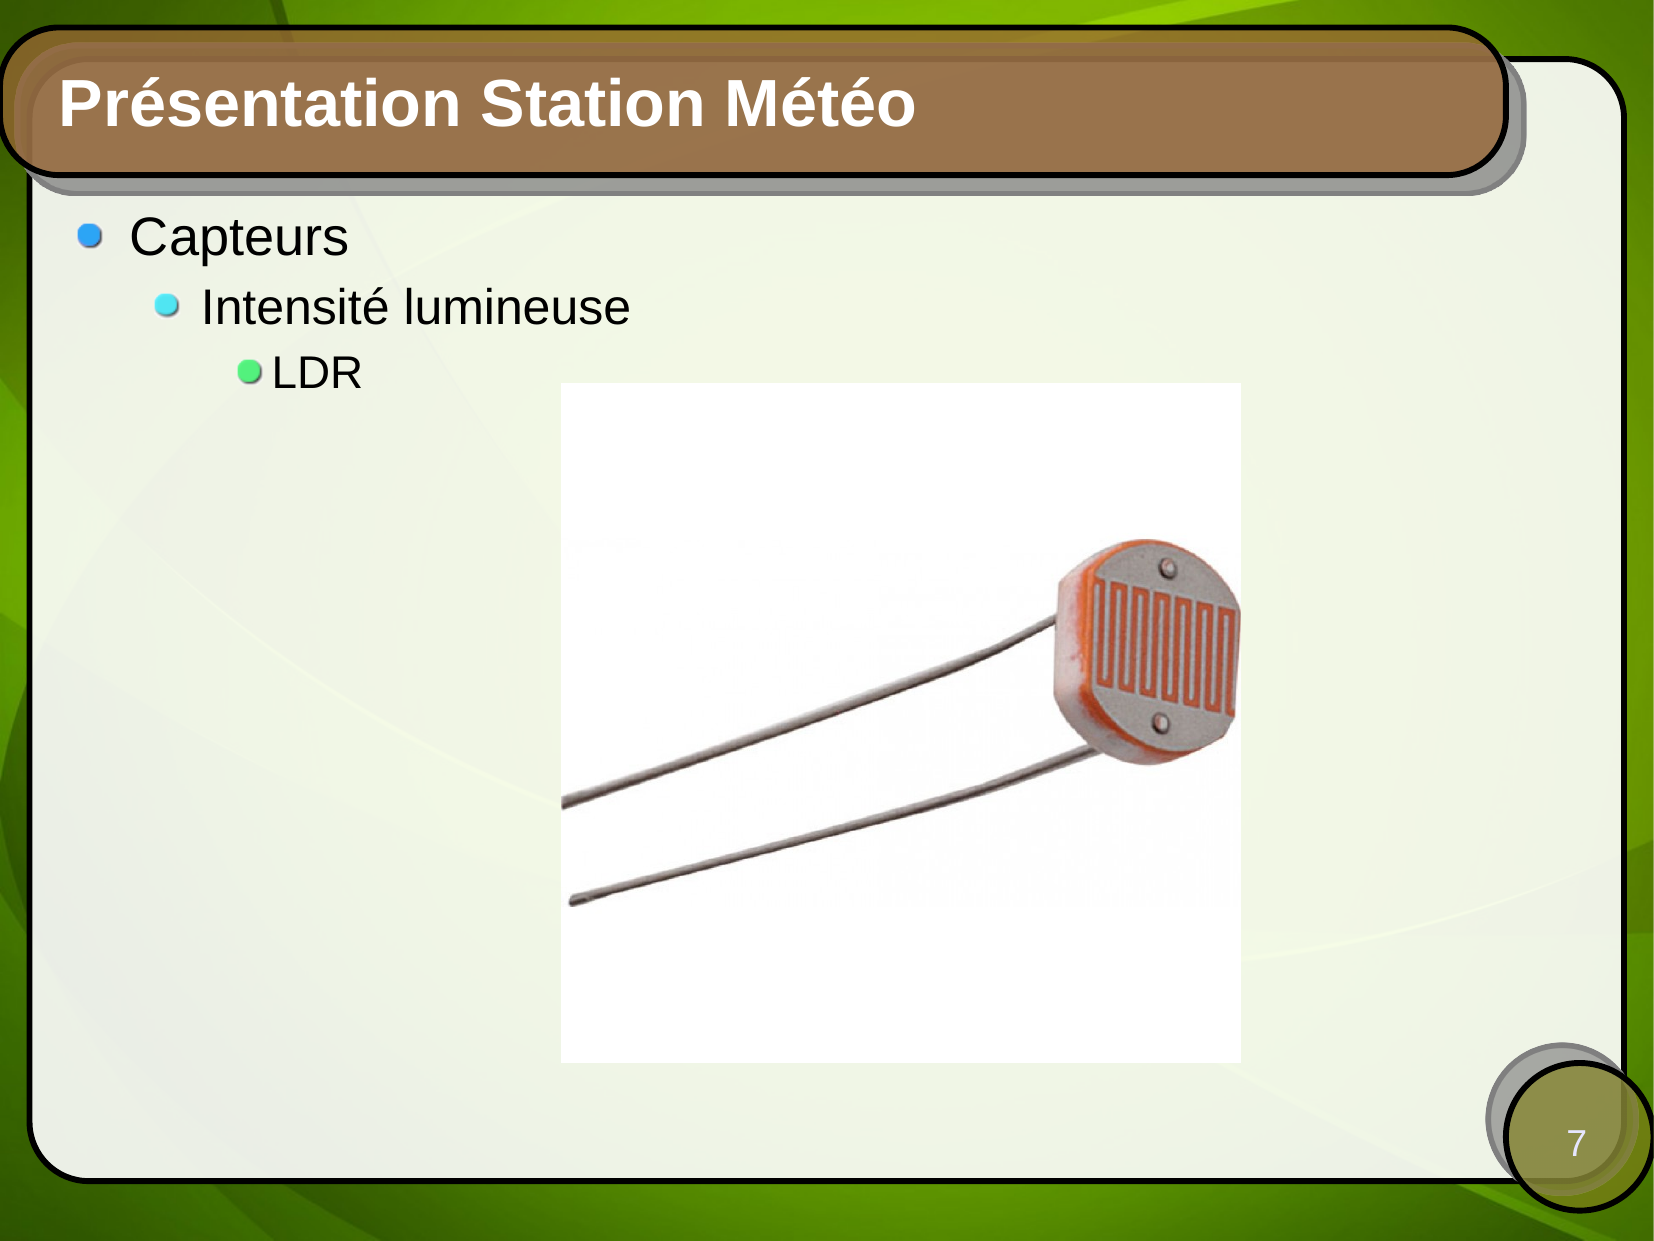

# Présentation Station Météo
Capteurs
Intensité lumineuse
LDR
7